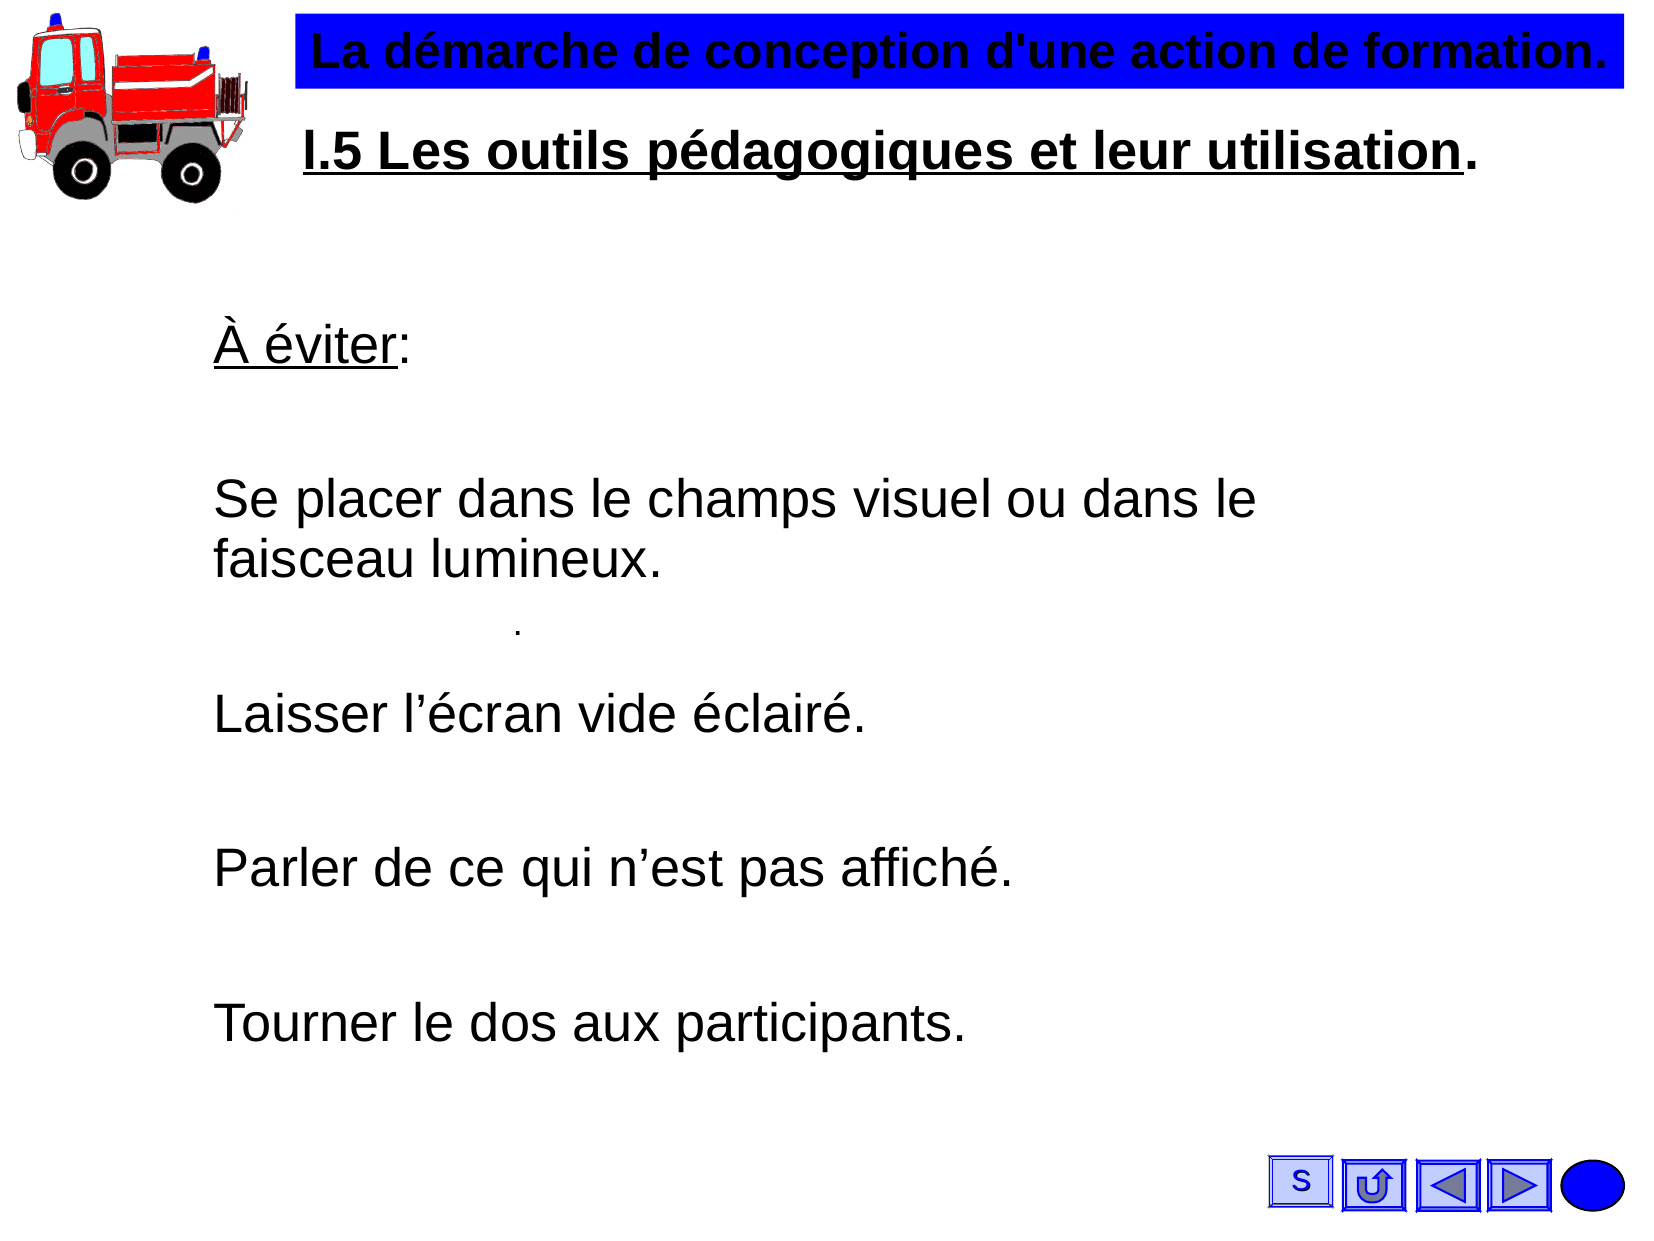

La démarche de conception d'une action de formation.
l.5 Les outils pédagogiques et leur utilisation.
À éviter:
Se placer dans le champs visuel ou dans le faisceau lumineux.
Laisser l’écran vide éclairé.
Parler de ce qui n’est pas affiché.
Tourner le dos aux participants.
#
.